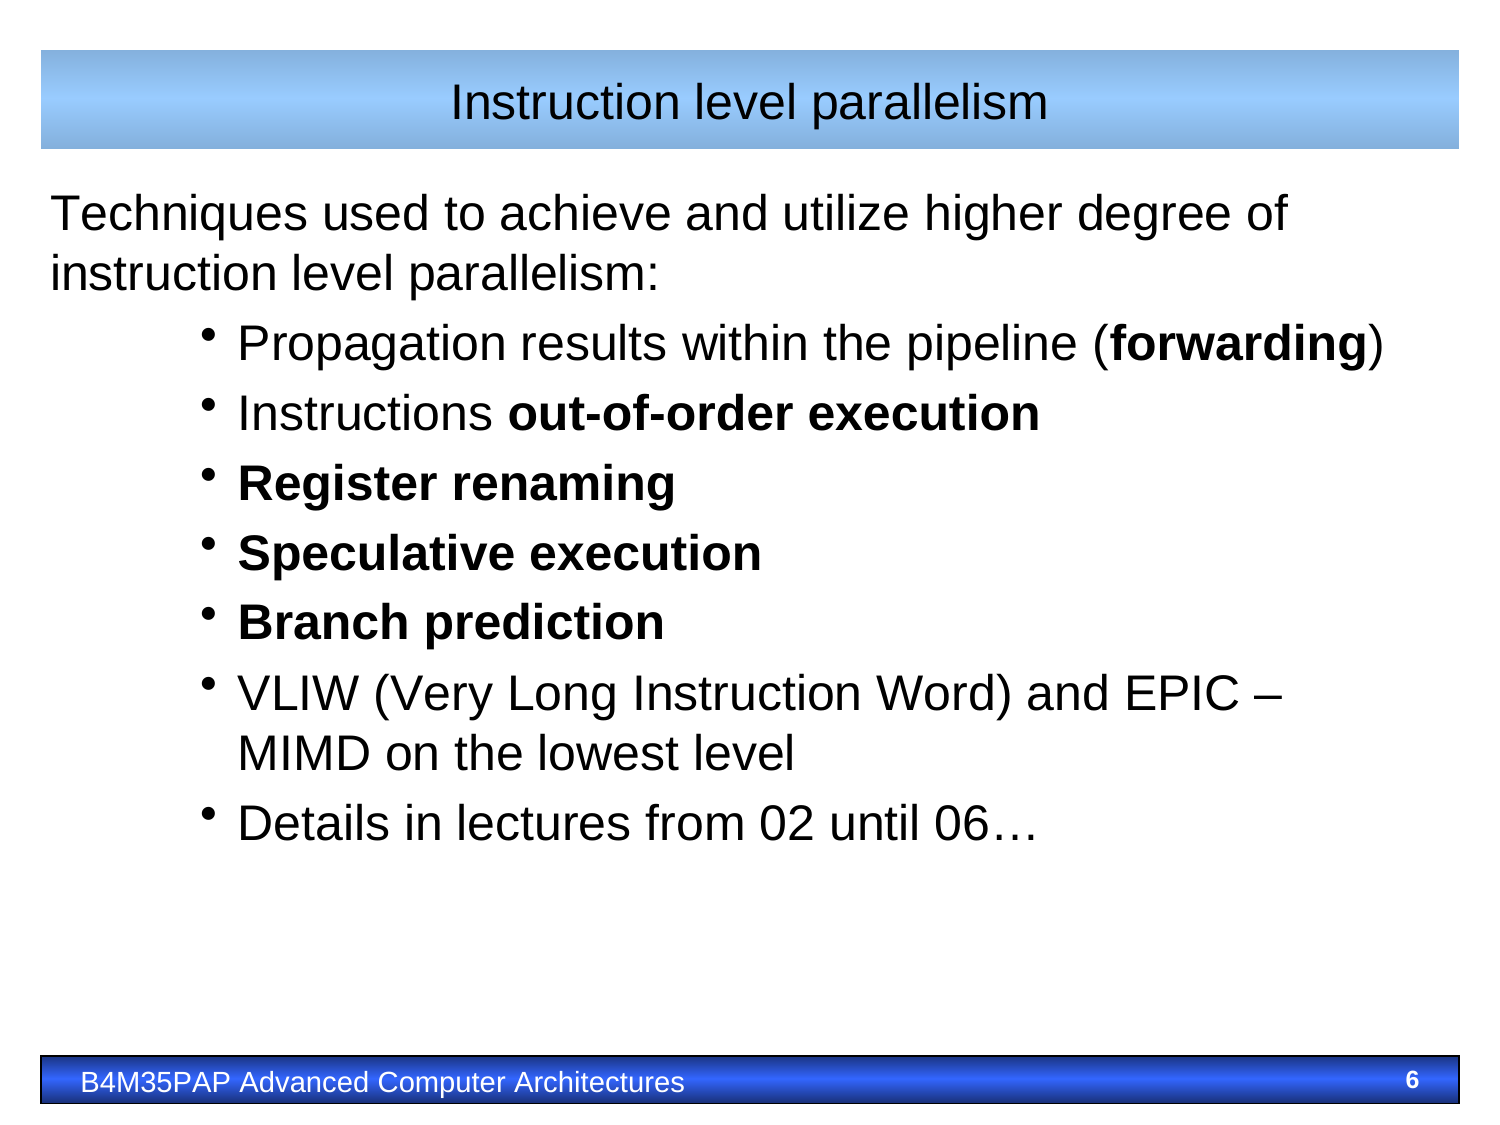

# Instruction level parallelism
Techniques used to achieve and utilize higher degree of instruction level parallelism:
Propagation results within the pipeline (forwarding)
Instructions out-of-order execution
Register renaming
Speculative execution
Branch prediction
VLIW (Very Long Instruction Word) and EPIC – MIMD on the lowest level
Details in lectures from 02 until 06…